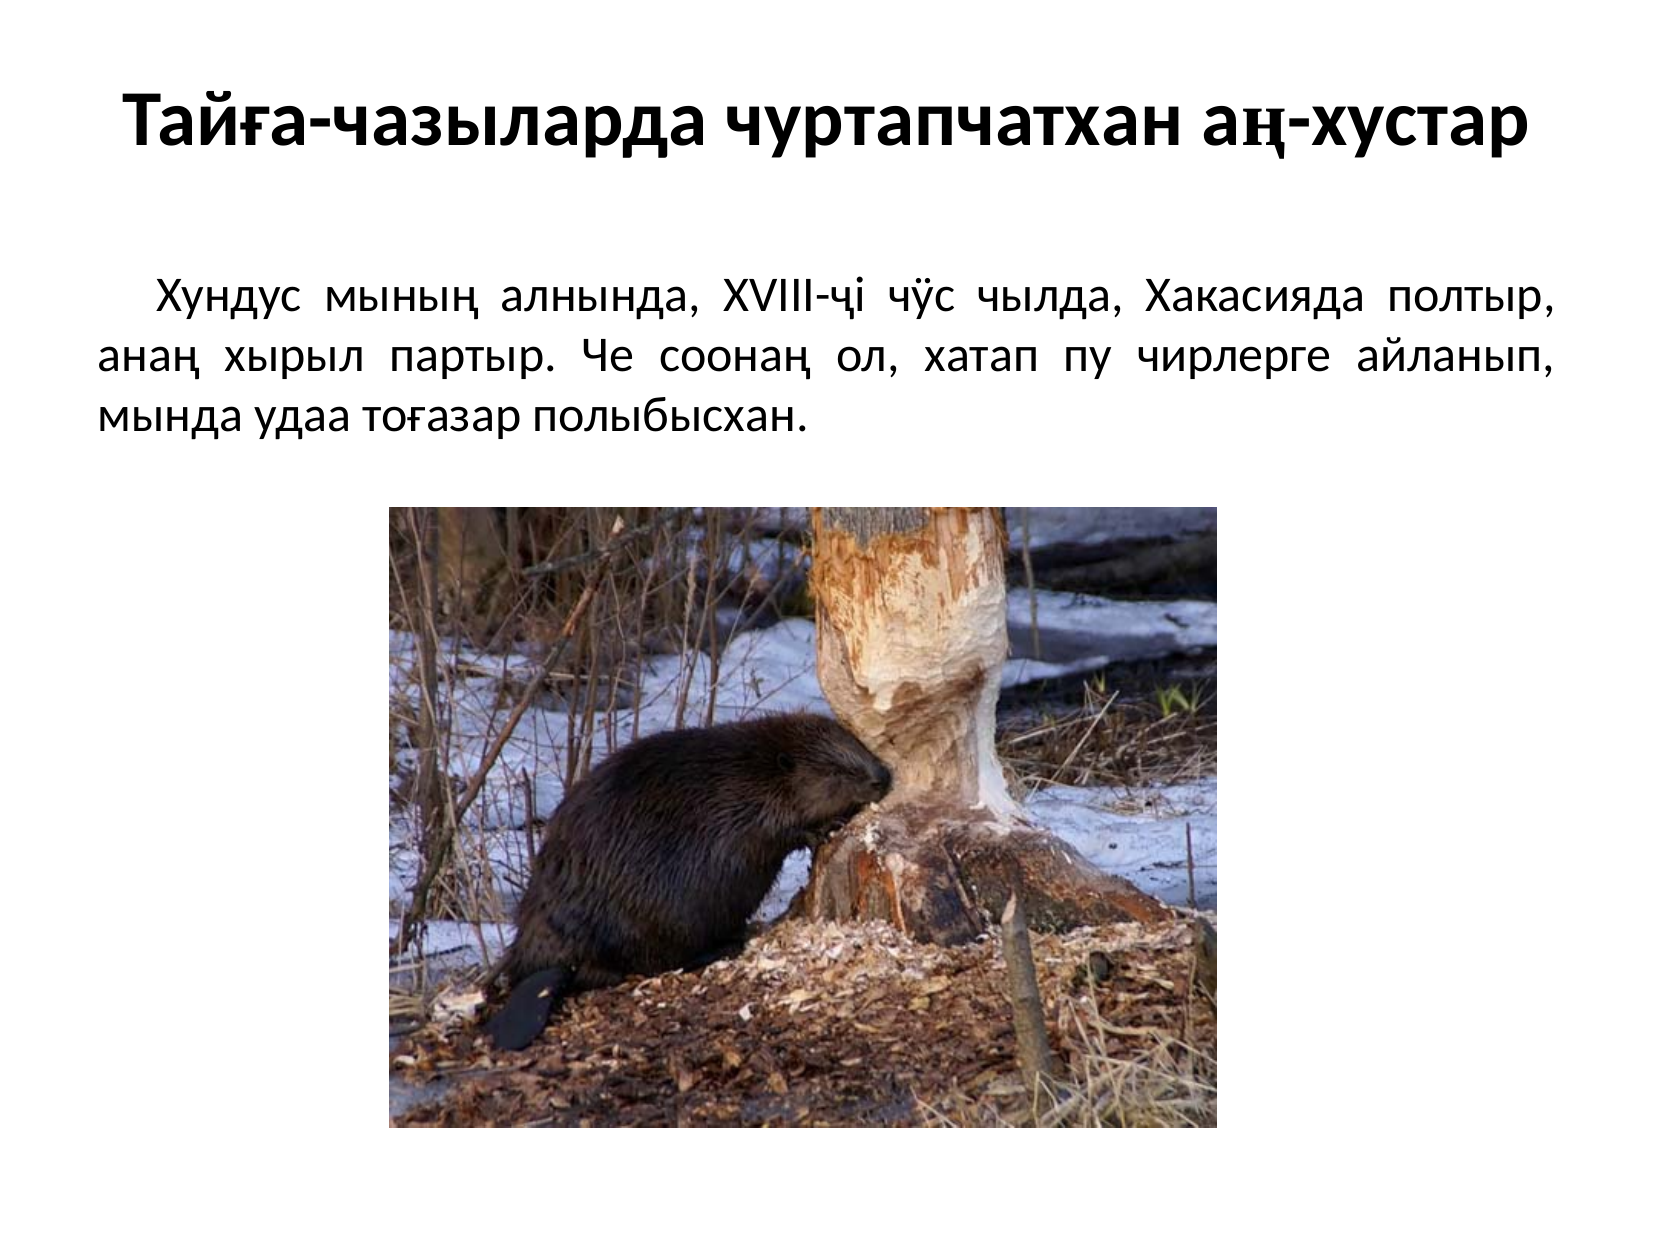

# Тайға-чазыларда чуртапчатхан аң-хустар
Хундус мының алнында, XVIII-ҷі чӱс чылда, Хакасияда полтыр, анаң хырыл партыр. Че соонаң ол, хатап пу чирлерге айланып, мында удаа тоғазар полыбысхан.